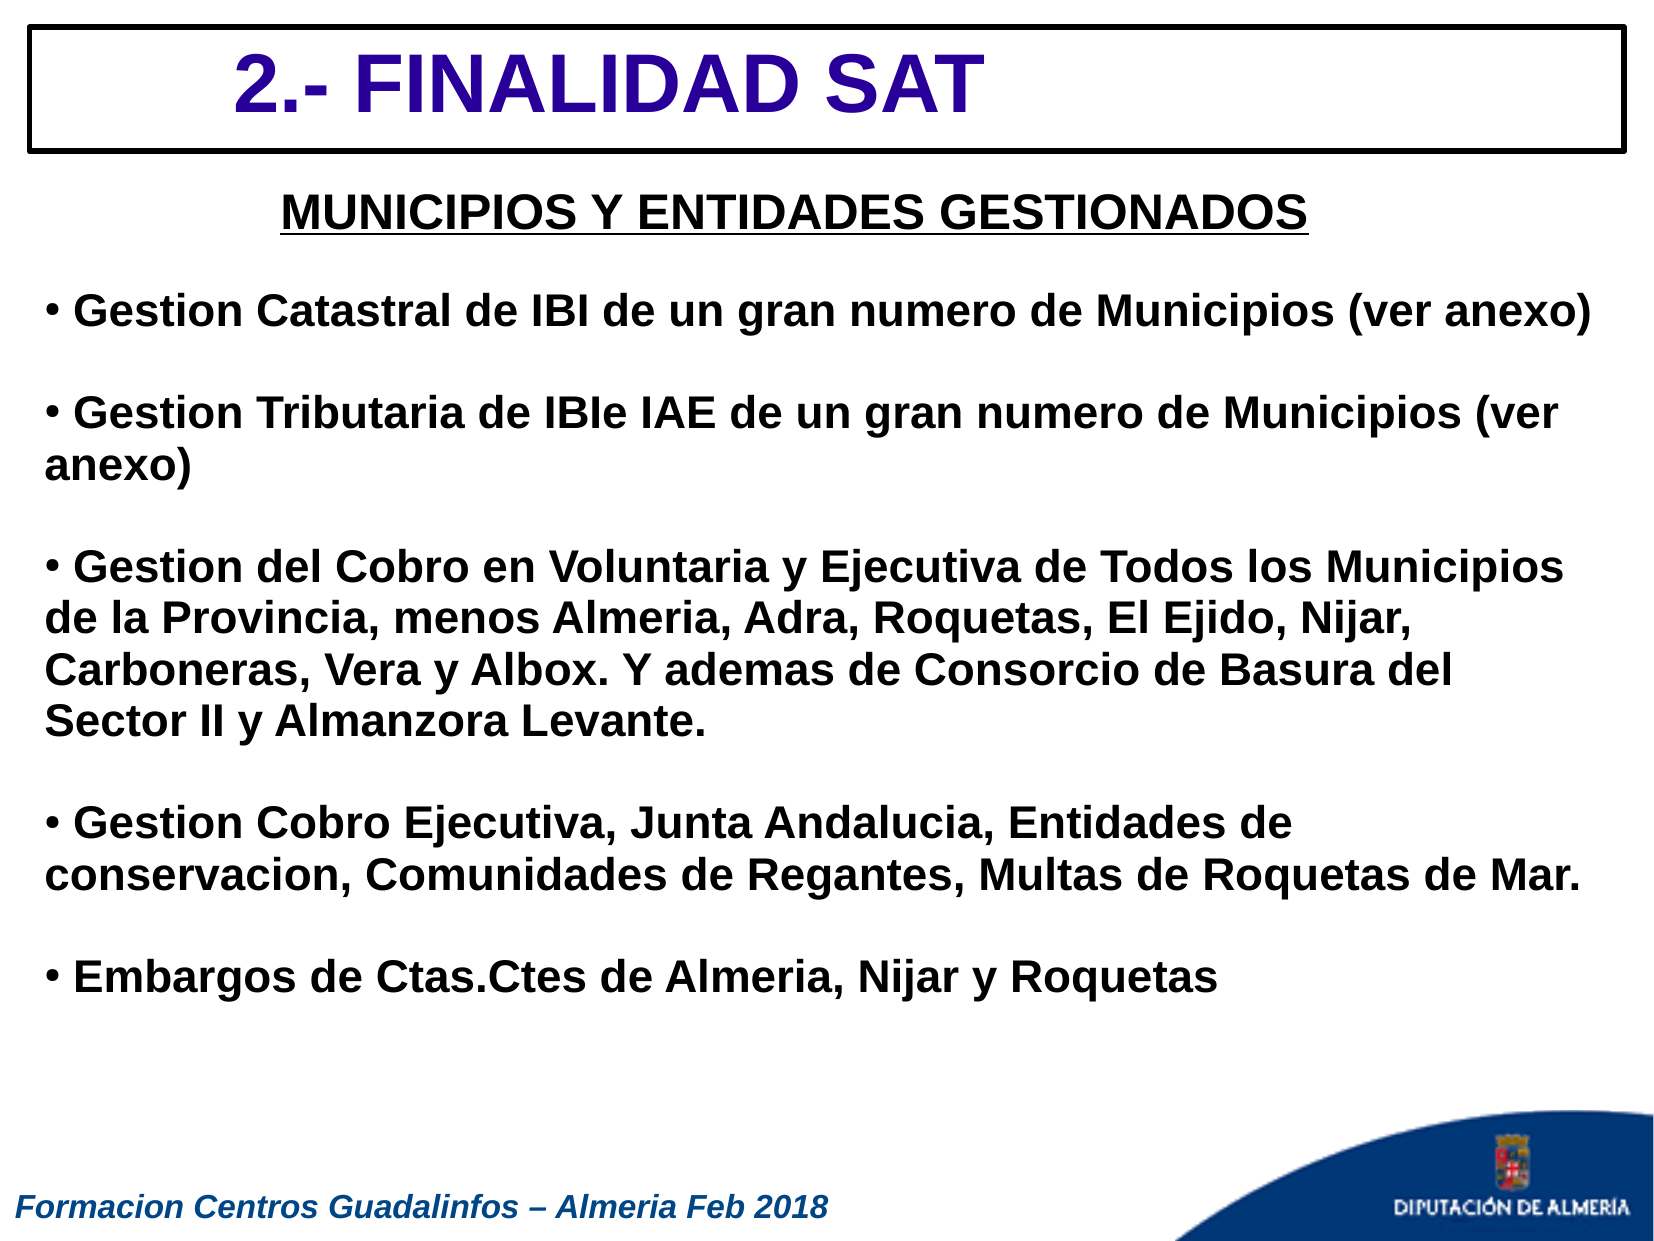

2.- FINALIDAD SAT
MUNICIPIOS Y ENTIDADES GESTIONADOS
 Gestion Catastral de IBI de un gran numero de Municipios (ver anexo)
 Gestion Tributaria de IBIe IAE de un gran numero de Municipios (ver anexo)
 Gestion del Cobro en Voluntaria y Ejecutiva de Todos los Municipios de la Provincia, menos Almeria, Adra, Roquetas, El Ejido, Nijar, Carboneras, Vera y Albox. Y ademas de Consorcio de Basura del Sector II y Almanzora Levante.
 Gestion Cobro Ejecutiva, Junta Andalucia, Entidades de conservacion, Comunidades de Regantes, Multas de Roquetas de Mar.
 Embargos de Ctas.Ctes de Almeria, Nijar y Roquetas
Formacion Centros Guadalinfos – Almeria Feb 2018